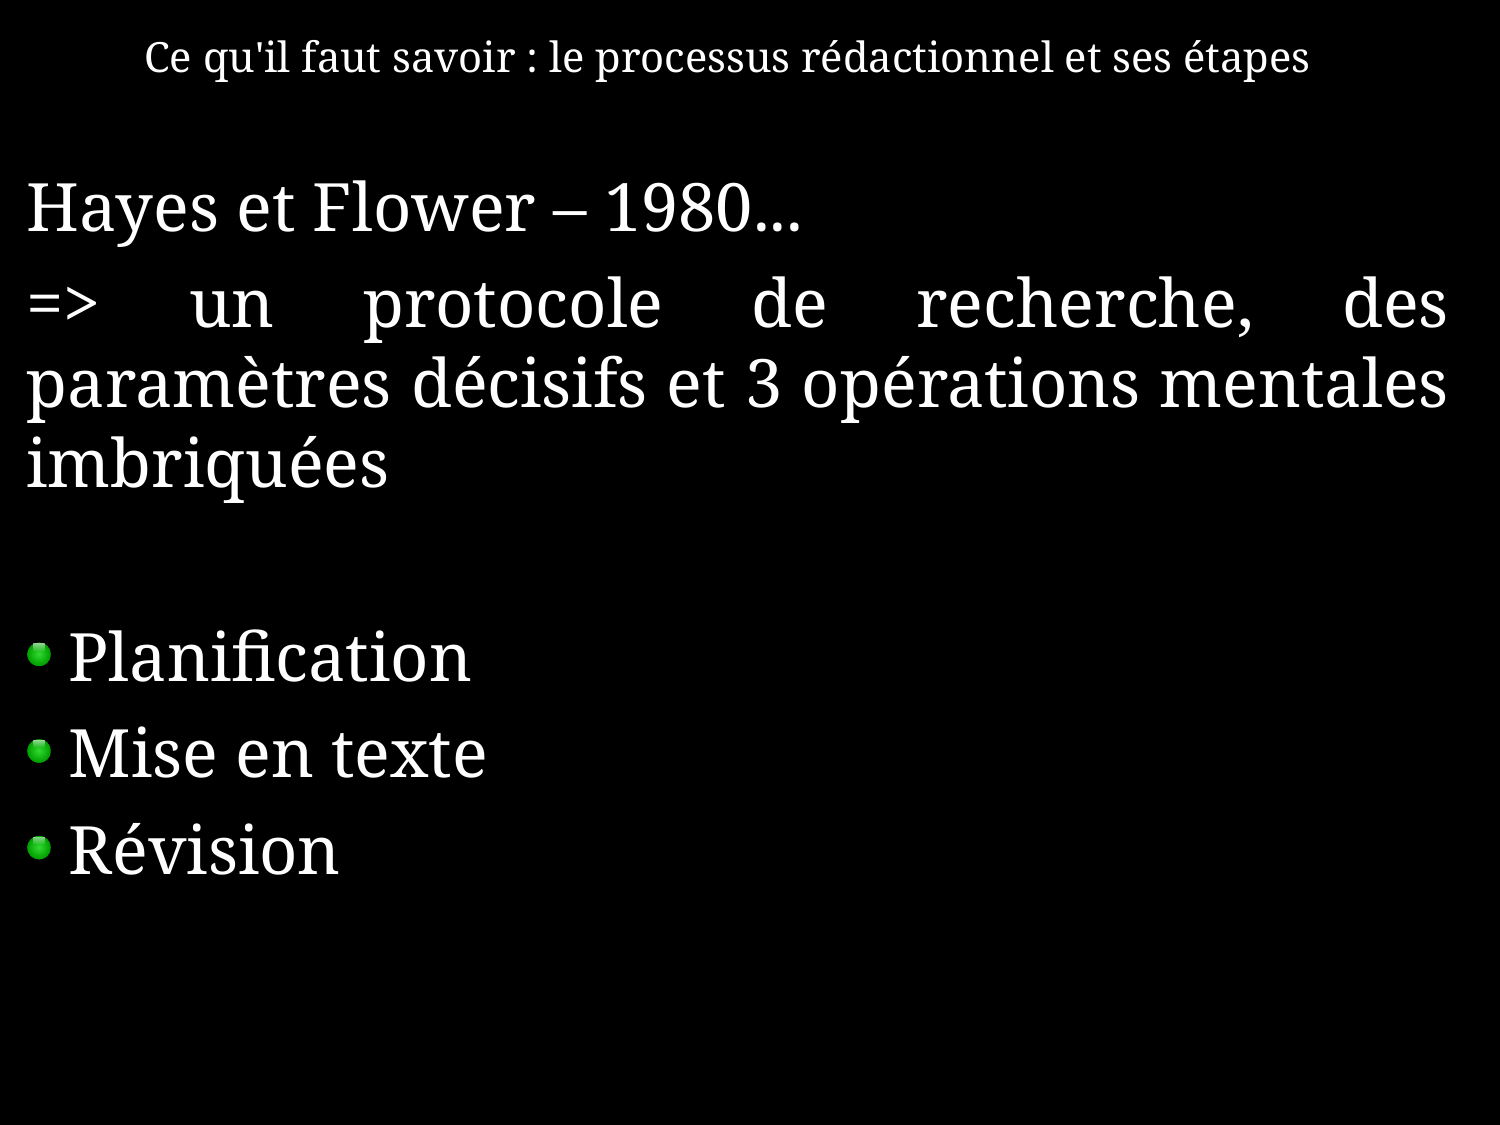

# Ce qu'il faut savoir : le processus rédactionnel et ses étapes
Hayes et Flower – 1980...
=> un protocole de recherche, des paramètres décisifs et 3 opérations mentales imbriquées
 Planification
 Mise en texte
 Révision